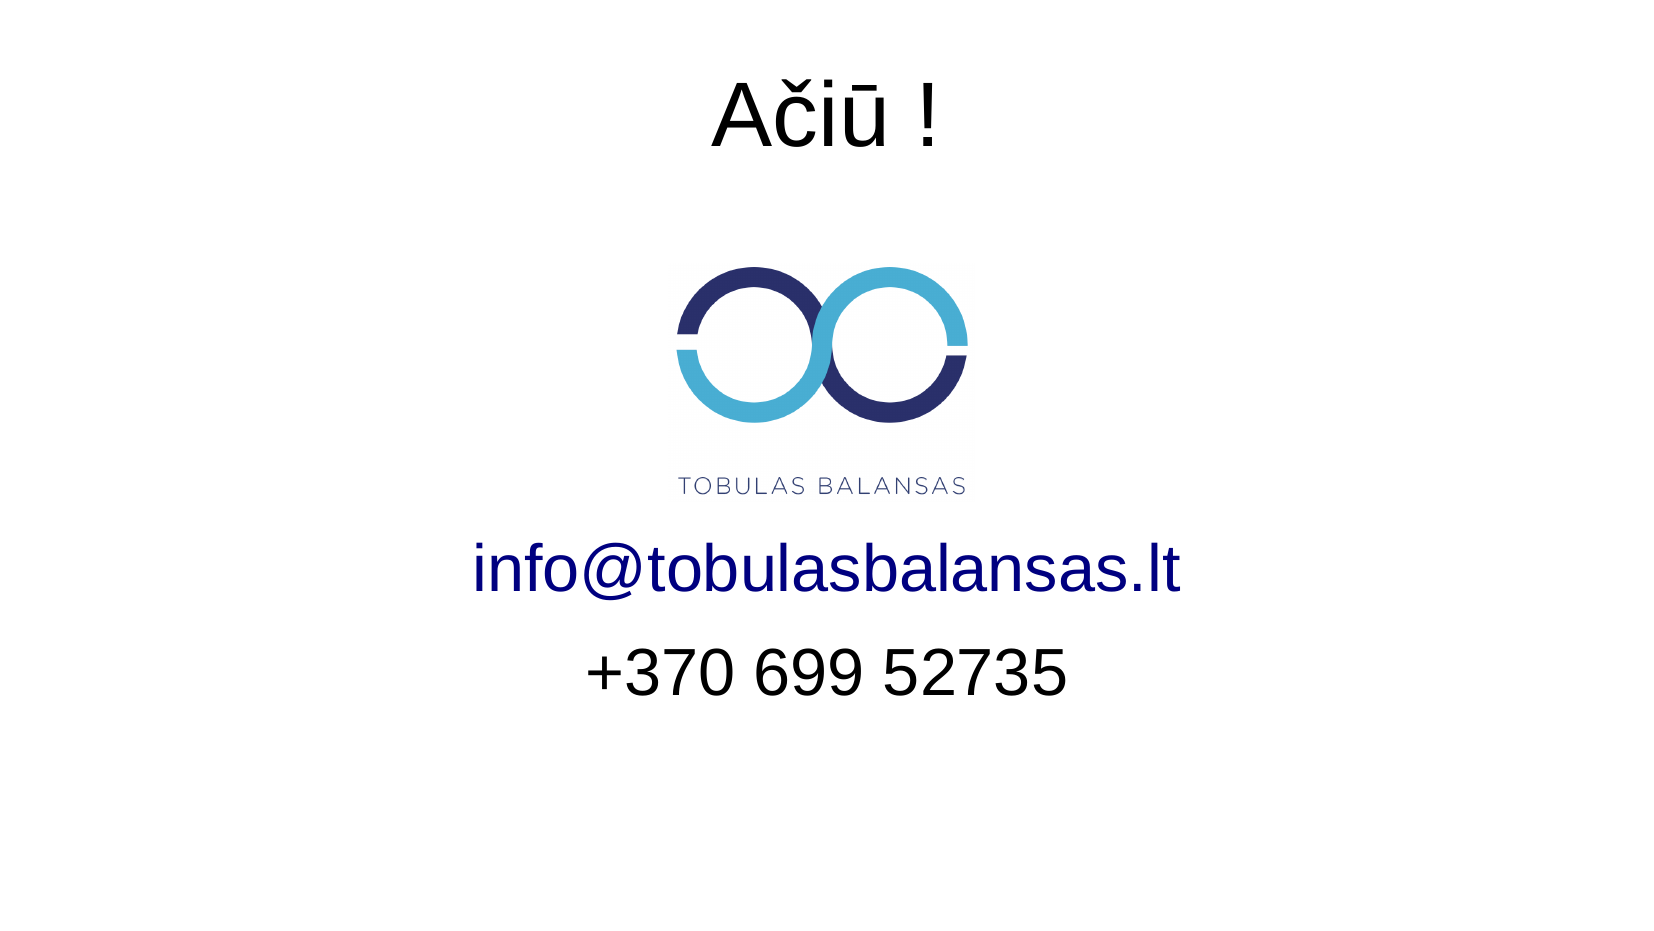

# Ačiū !
info@tobulasbalansas.lt
+370 699 52735